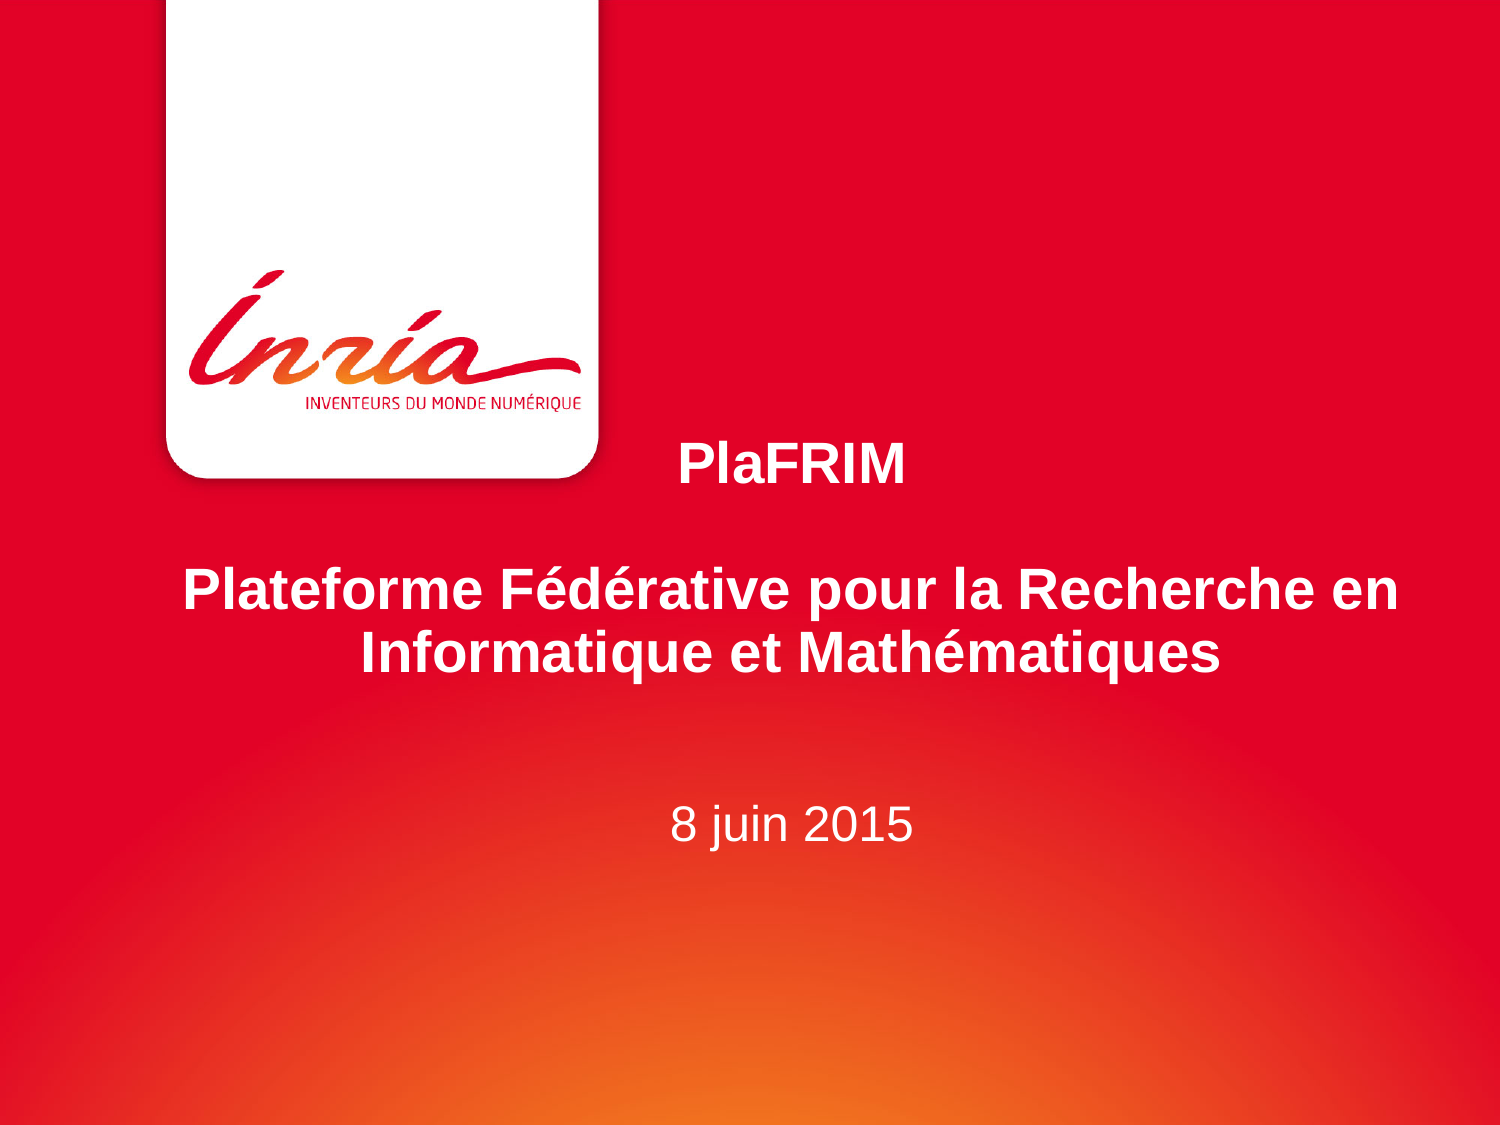

# PlaFRIM Plateforme Fédérative pour la Recherche en Informatique et Mathématiques
8 juin 2015